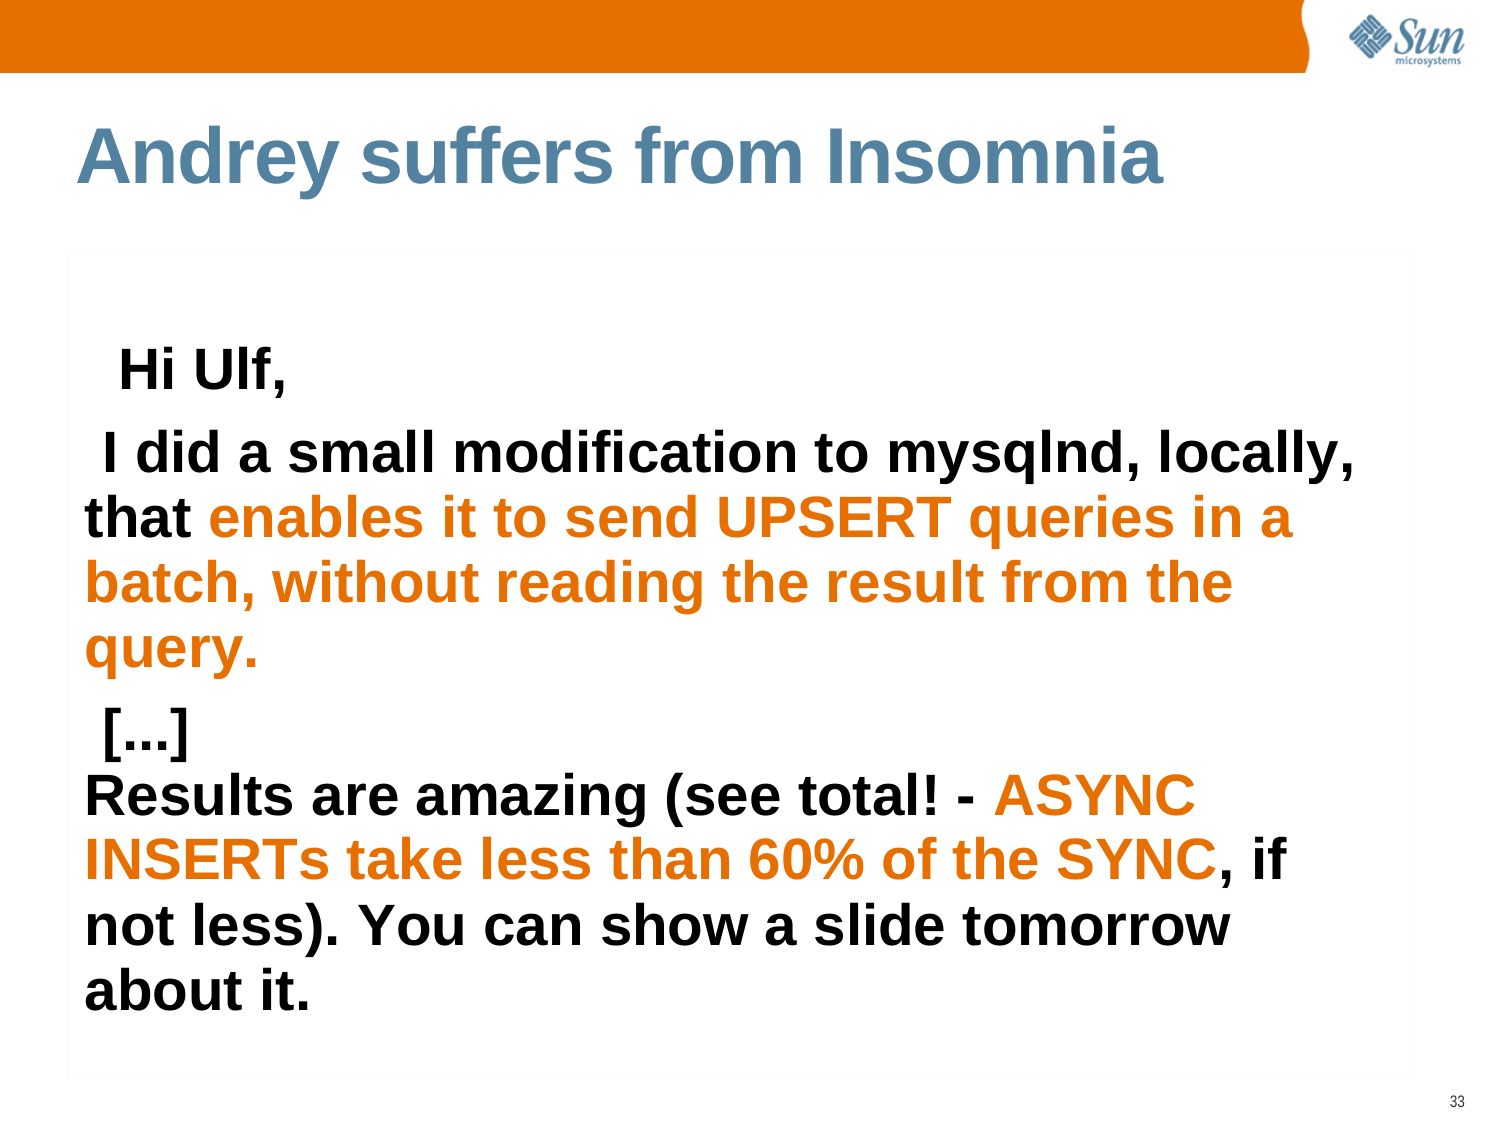

# Andrey suffers from Insomnia
 Hi Ulf,
I did a small modification to mysqlnd, locally, that enables it to send UPSERT queries in a batch, without reading the result from the query.
[...]
Results are amazing (see total! - ASYNC INSERTs take less than 60% of the SYNC, if not less). You can show a slide tomorrow about it.
> sapi/cli/php mysqli_poll_bulk_insert.php
Sequential INSERT (2 shards, 1000 rows) 4.22s
 2000 rows deleted
'Parallel' INSERT (2 shards, 1000 rows) 1.98s
 2000 rows deleted